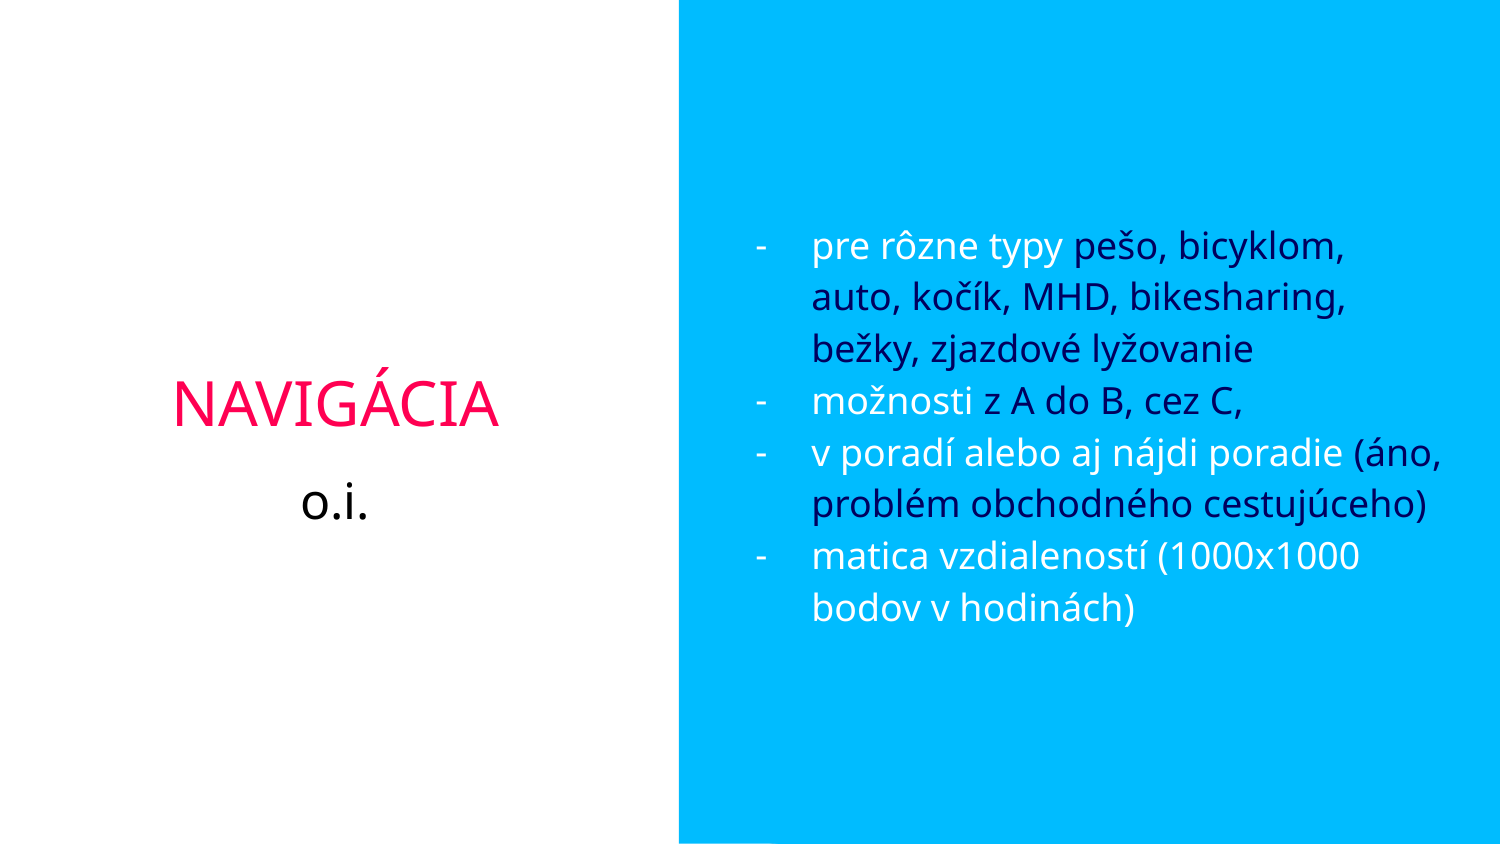

pre rôzne typy pešo, bicyklom, auto, kočík, MHD, bikesharing, bežky, zjazdové lyžovanie
možnosti z A do B, cez C,
v poradí alebo aj nájdi poradie (áno, problém obchodného cestujúceho)
matica vzdialeností (1000x1000 bodov v hodinách)
# NAVIGÁCIA
o.i.